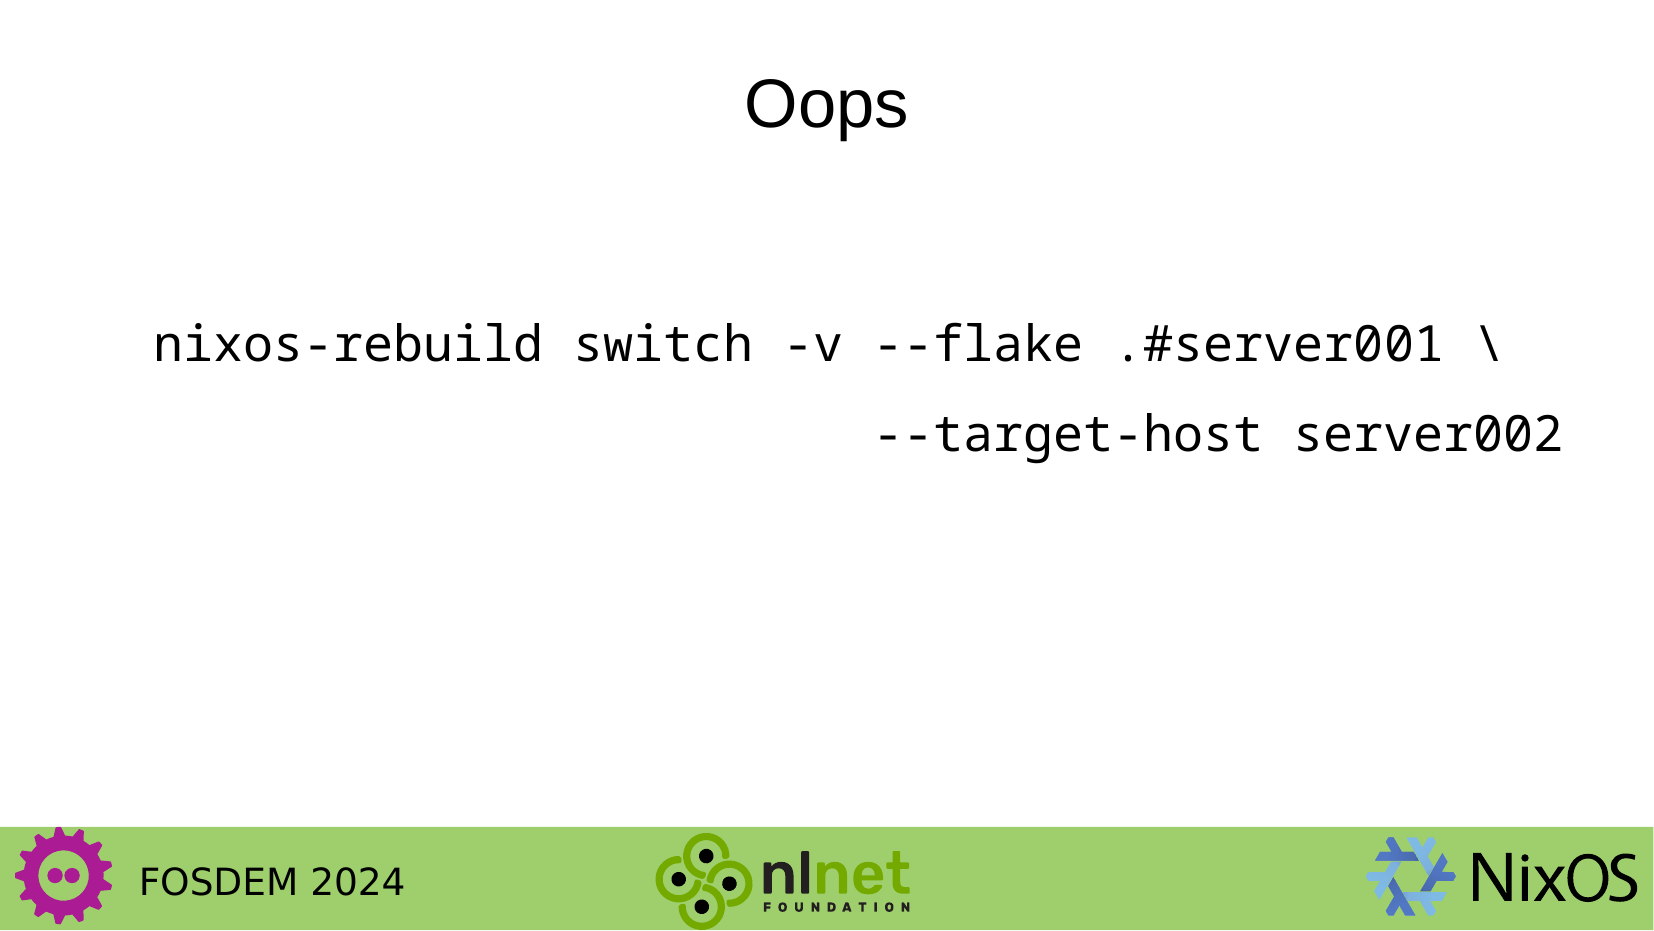

# Oops
nixos-rebuild switch -v --flake .#server001 \
 --target-host server002